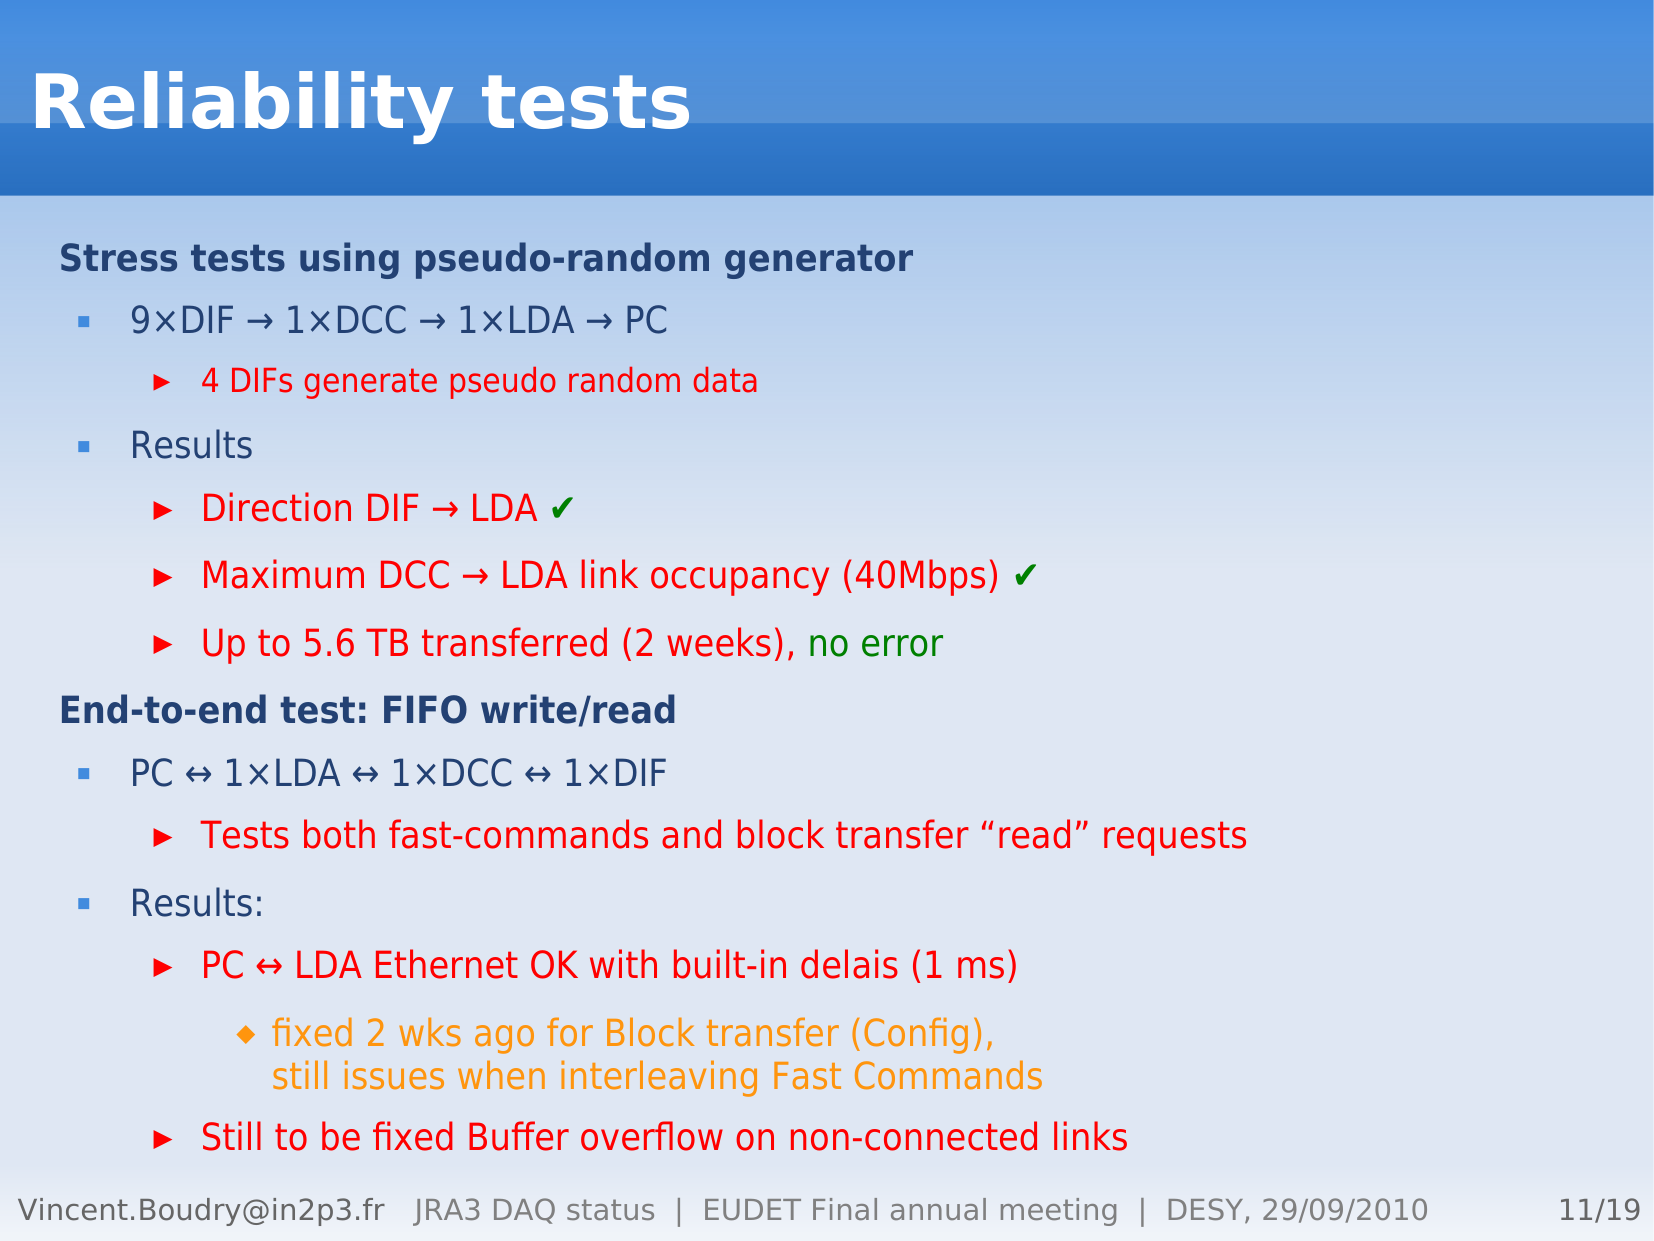

# Reliability tests
Stress tests using pseudo-random generator
9×DIF → 1×DCC → 1×LDA → PC
4 DIFs generate pseudo random data
Results
Direction DIF → LDA ✔
Maximum DCC → LDA link occupancy (40Mbps) ✔
Up to 5.6 TB transferred (2 weeks), no error
End-to-end test: FIFO write/read
PC ↔ 1×LDA ↔ 1×DCC ↔ 1×DIF
Tests both fast-commands and block transfer “read” requests
Results:
PC ↔ LDA Ethernet OK with built-in delais (1 ms)
fixed 2 wks ago for Block transfer (Config),
still issues when interleaving Fast Commands
Still to be fixed Buffer overflow on non-connected links
Vincent.Boudry@in2p3.fr
JRA3 DAQ status | EUDET Final annual meeting | DESY, 29/09/2010
11